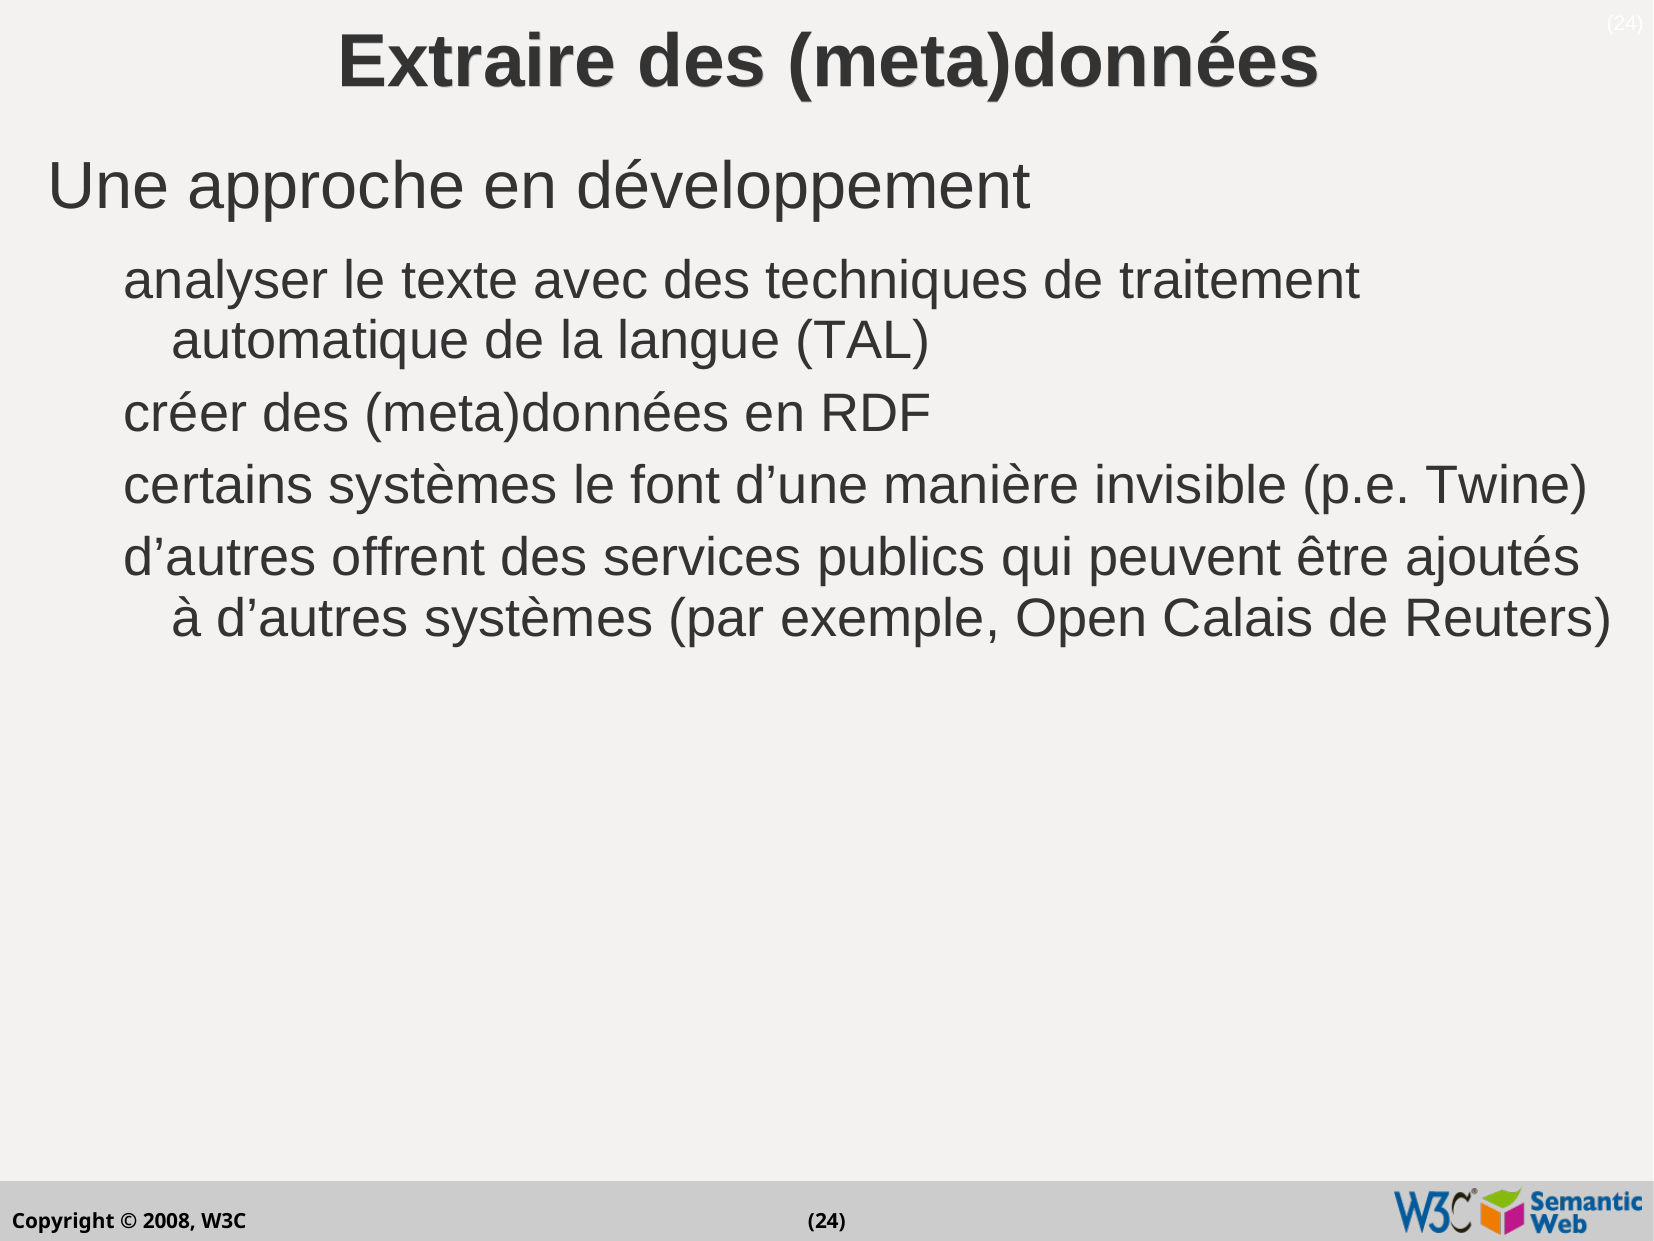

# Extraire des (meta)données
Une approche en développement
analyser le texte avec des techniques de traitement automatique de la langue (TAL)
créer des (meta)données en RDF
certains systèmes le font d’une manière invisible (p.e. Twine)
d’autres offrent des services publics qui peuvent être ajoutés à d’autres systèmes (par exemple, Open Calais de Reuters)